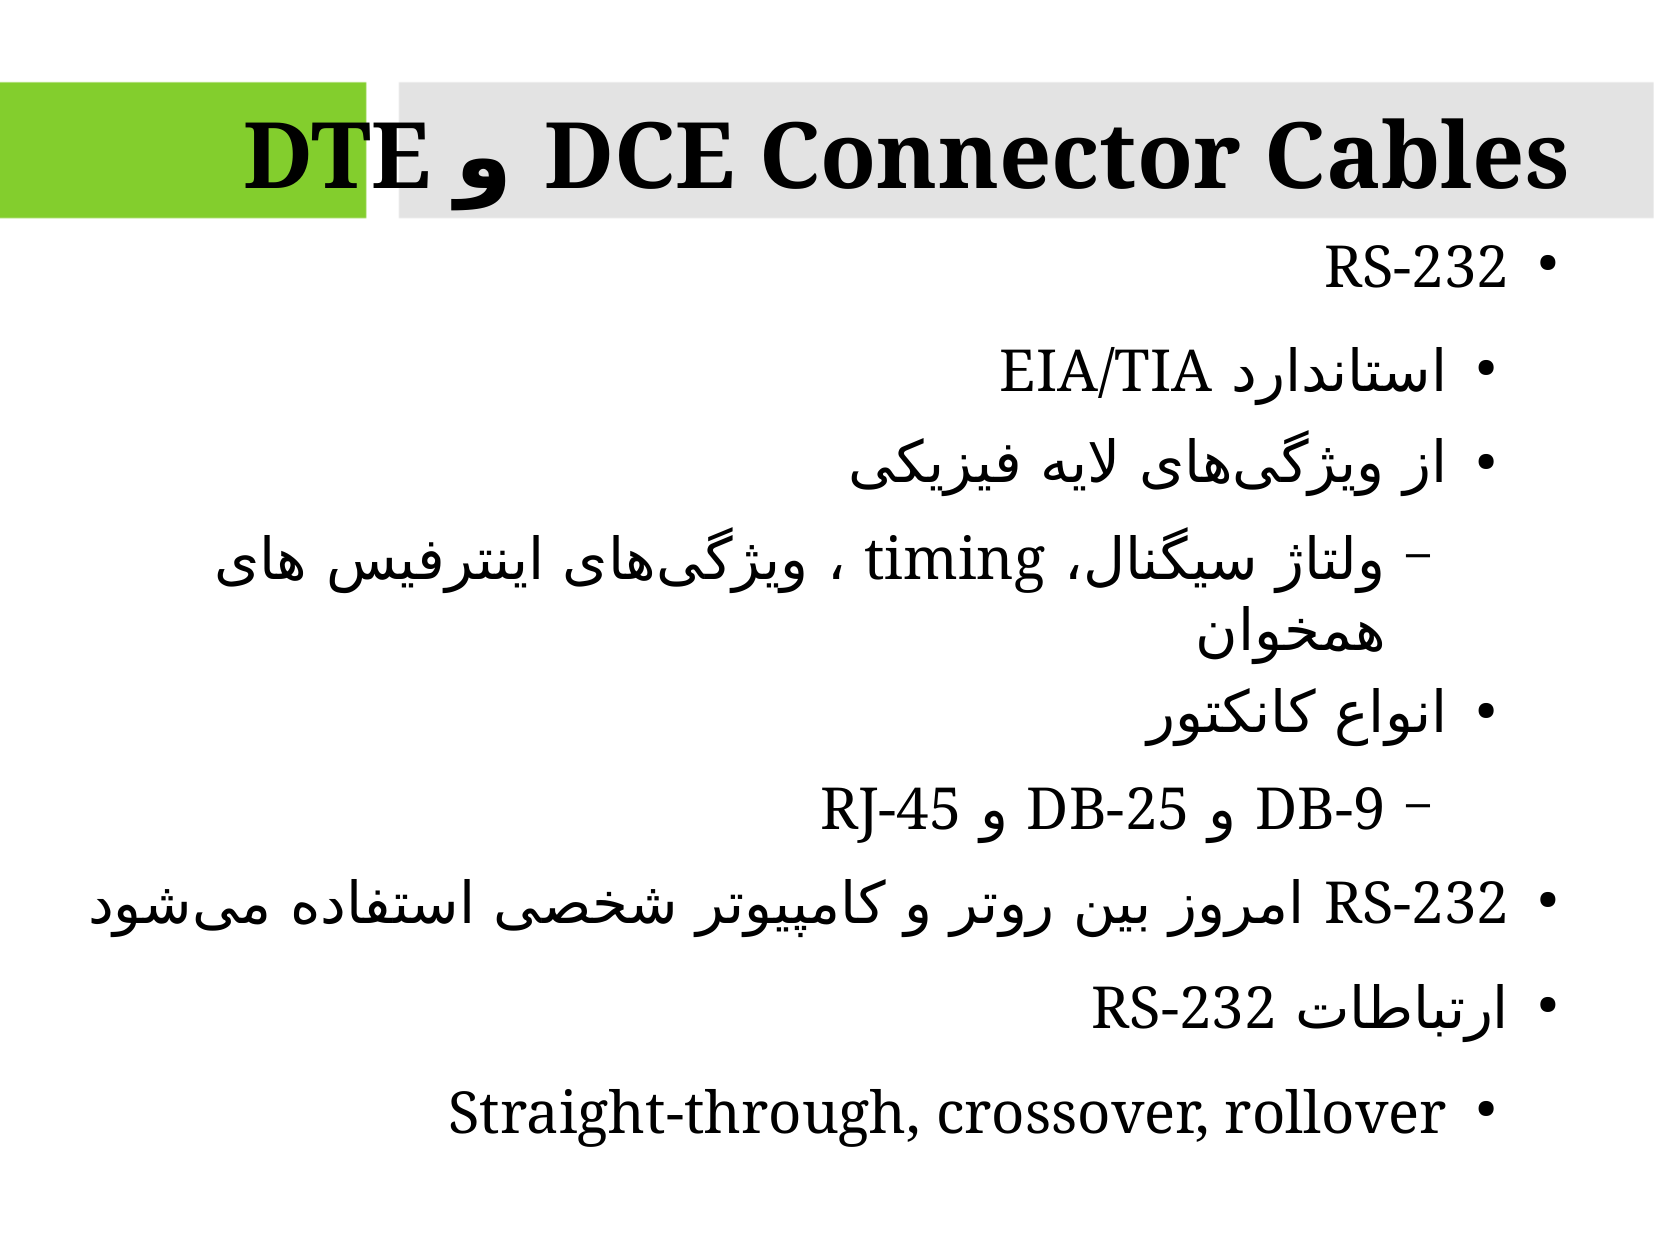

# DTE و DCE Connector Cables
RS-232
استاندارد EIA/TIA
از ویژگی‌های لایه فیزیکی
ولتاژ سیگنال، timing ، ویژگی‌های اینترفیس های همخوان
انواع کانکتور
DB-9 و DB-25 و RJ-45
RS-232 امروز بین روتر و کامپیوتر شخصی استفاده می‌شود
ارتباطات RS-232
Straight-through, crossover, rollover